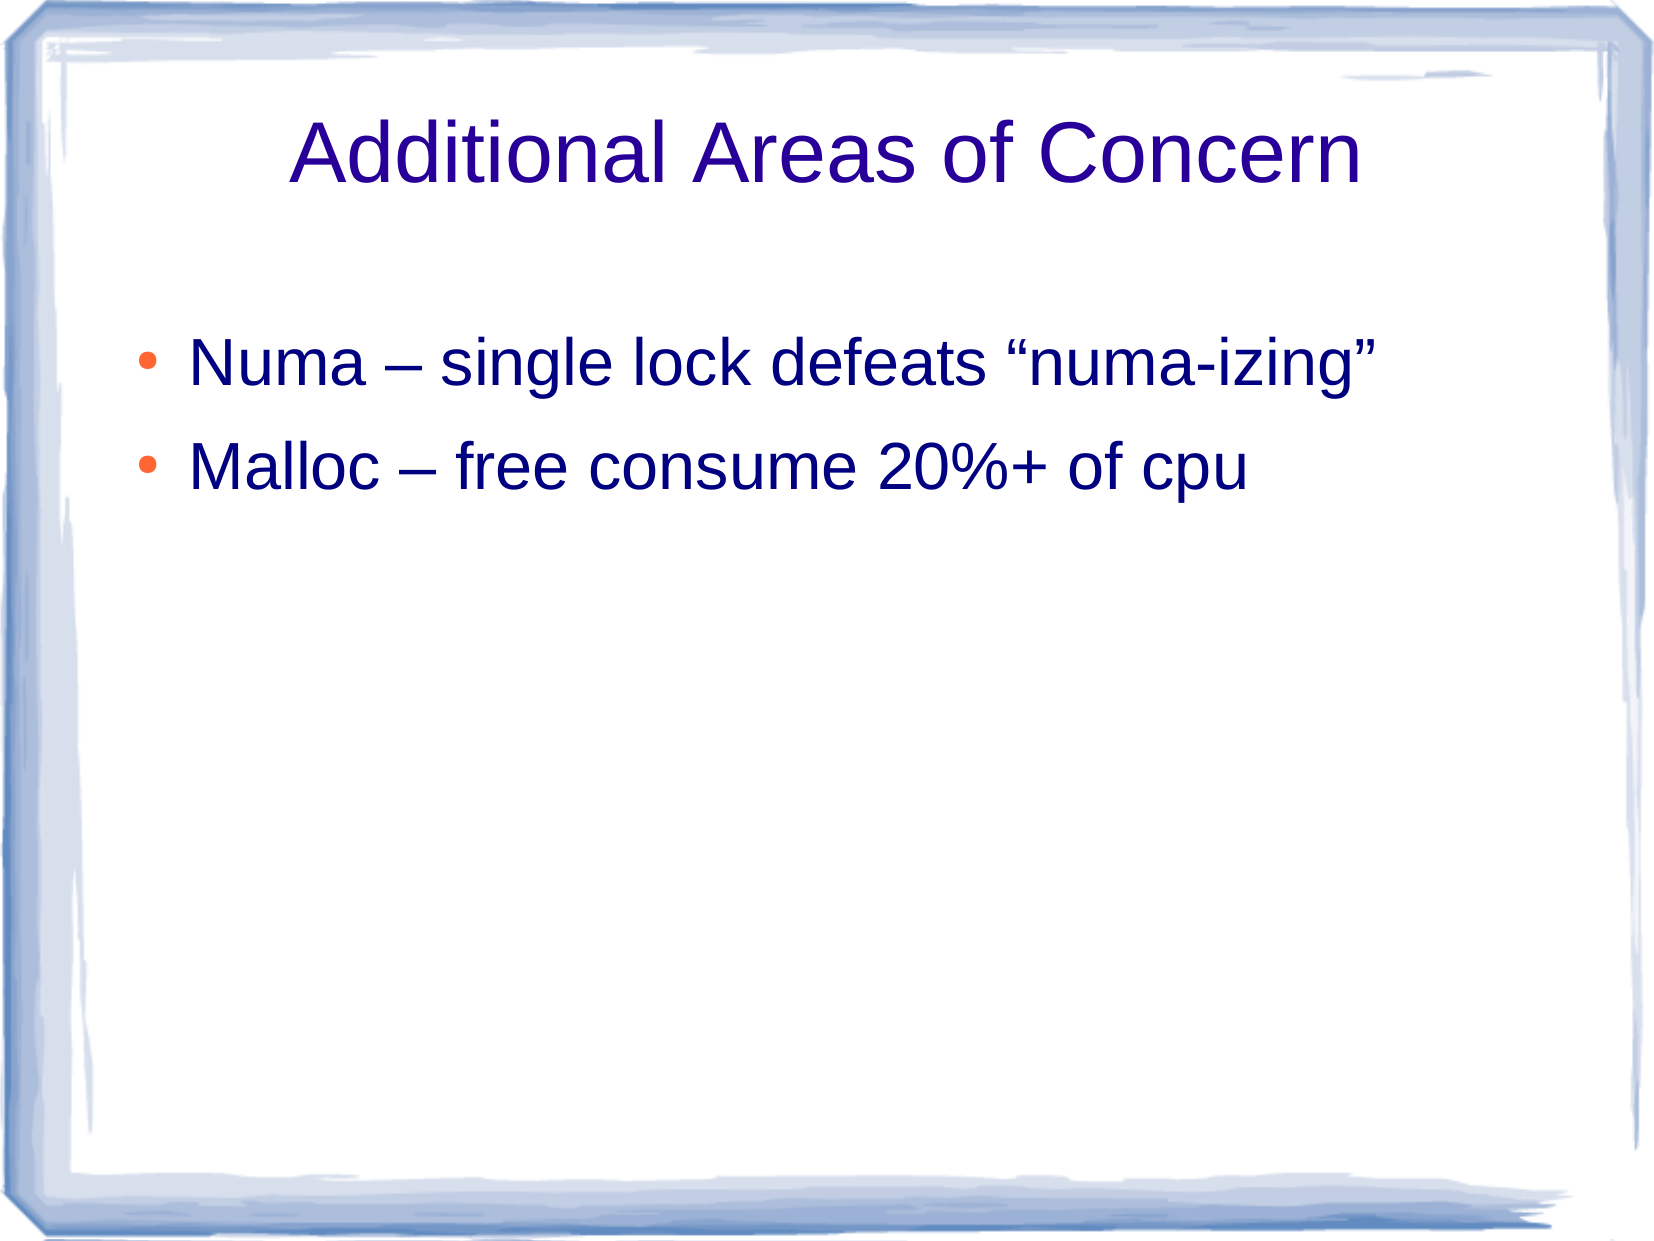

# Additional Areas of Concern
Numa – single lock defeats “numa-izing”
Malloc – free consume 20%+ of cpu